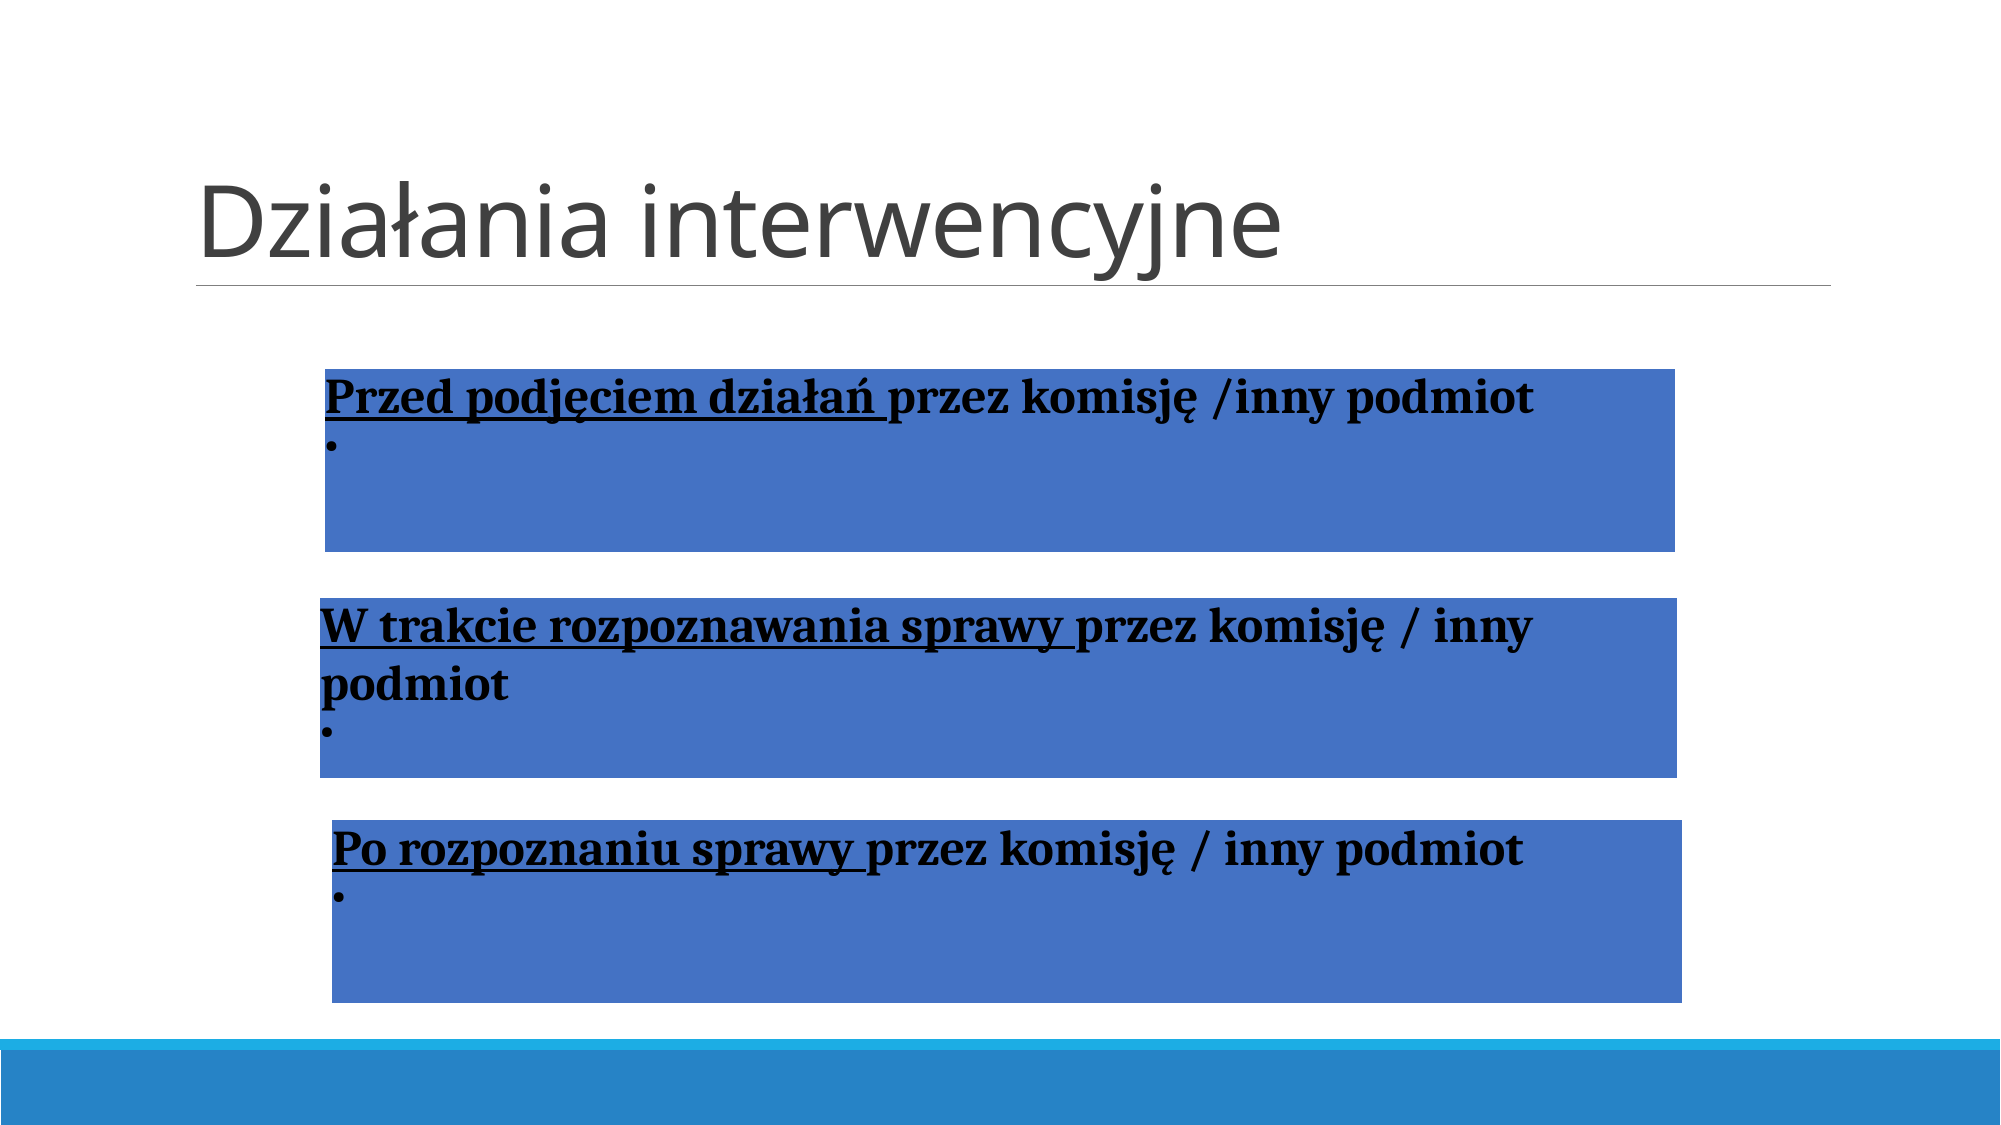

# Działania interwencyjne
| Przed podjęciem działań przez komisję /inny podmiot |
| --- |
| W trakcie rozpoznawania sprawy przez komisję / inny podmiot |
| --- |
| Po rozpoznaniu sprawy przez komisję / inny podmiot |
| --- |